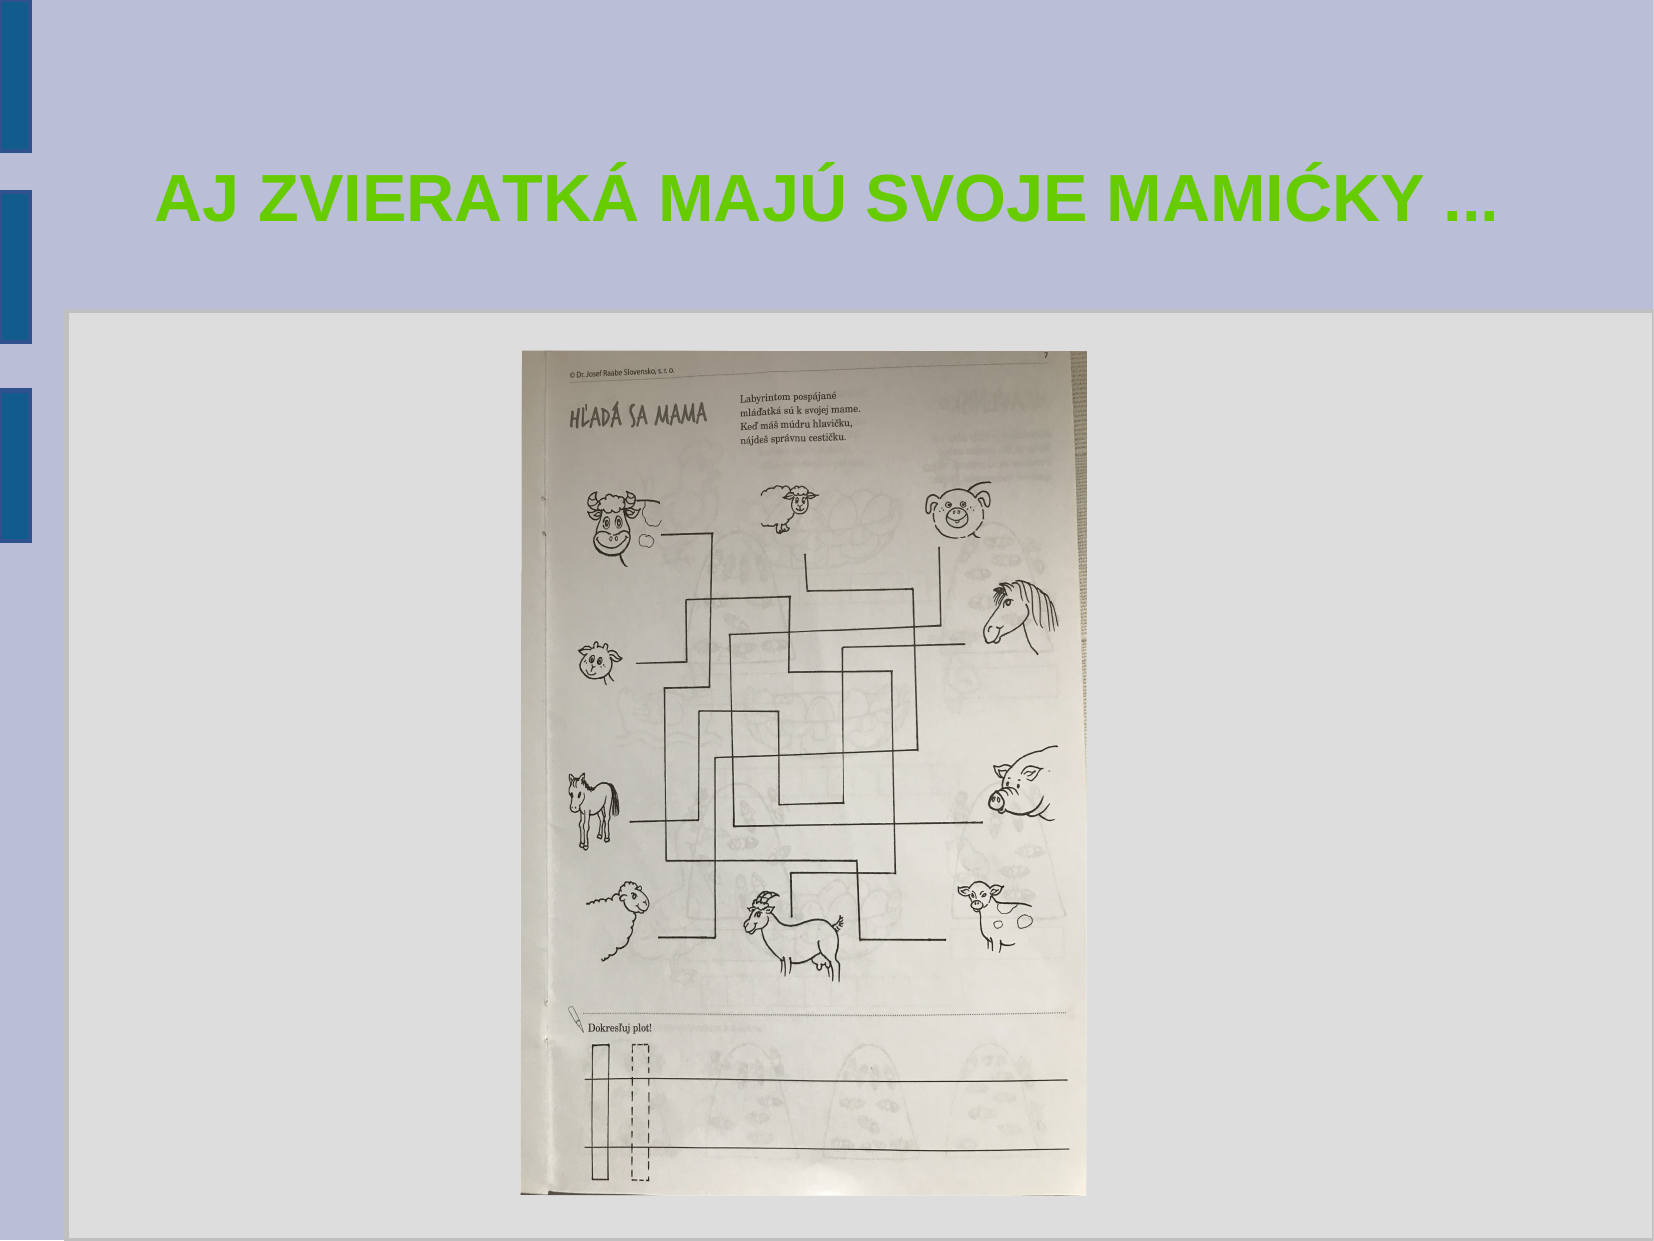

# AJ ZVIERATKÁ MAJÚ SVOJE MAMIĆKY ...